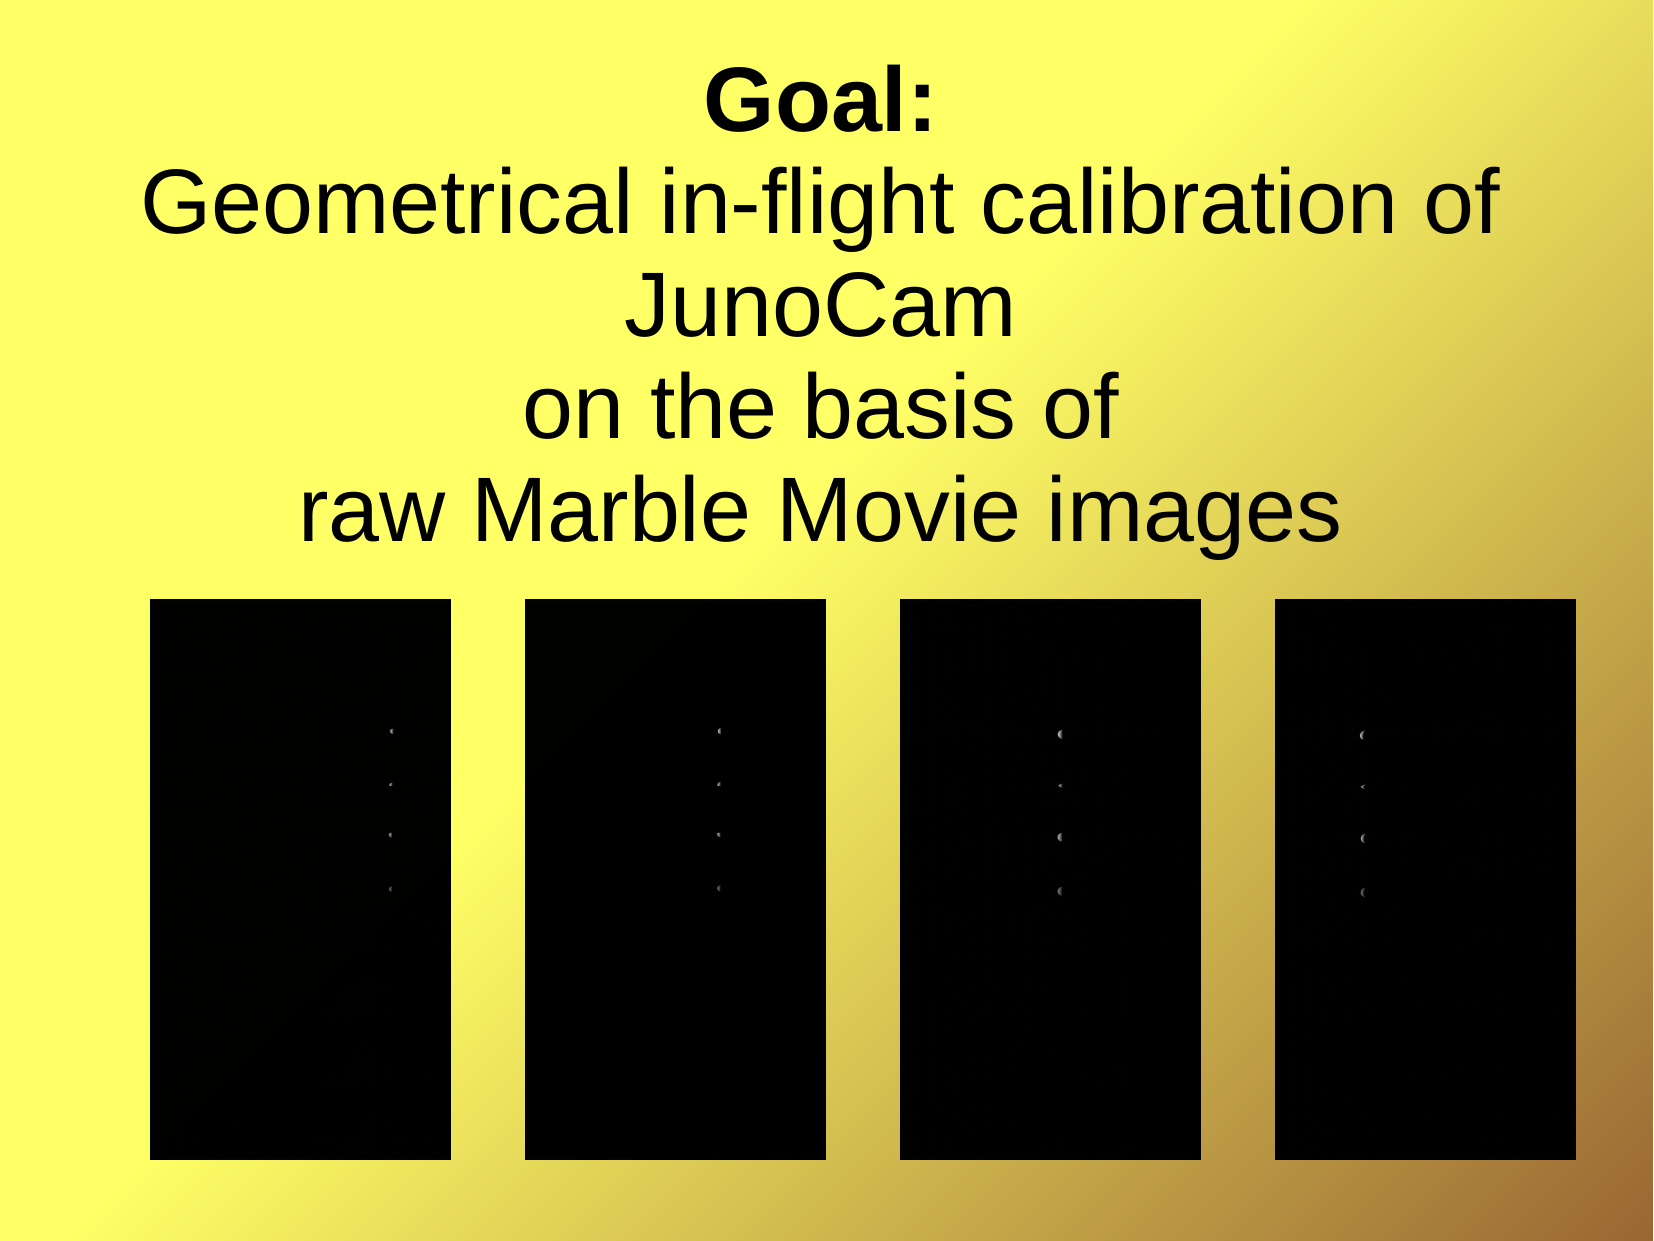

# Goal: Geometrical in-flight calibration of JunoCam on the basis of raw Marble Movie images